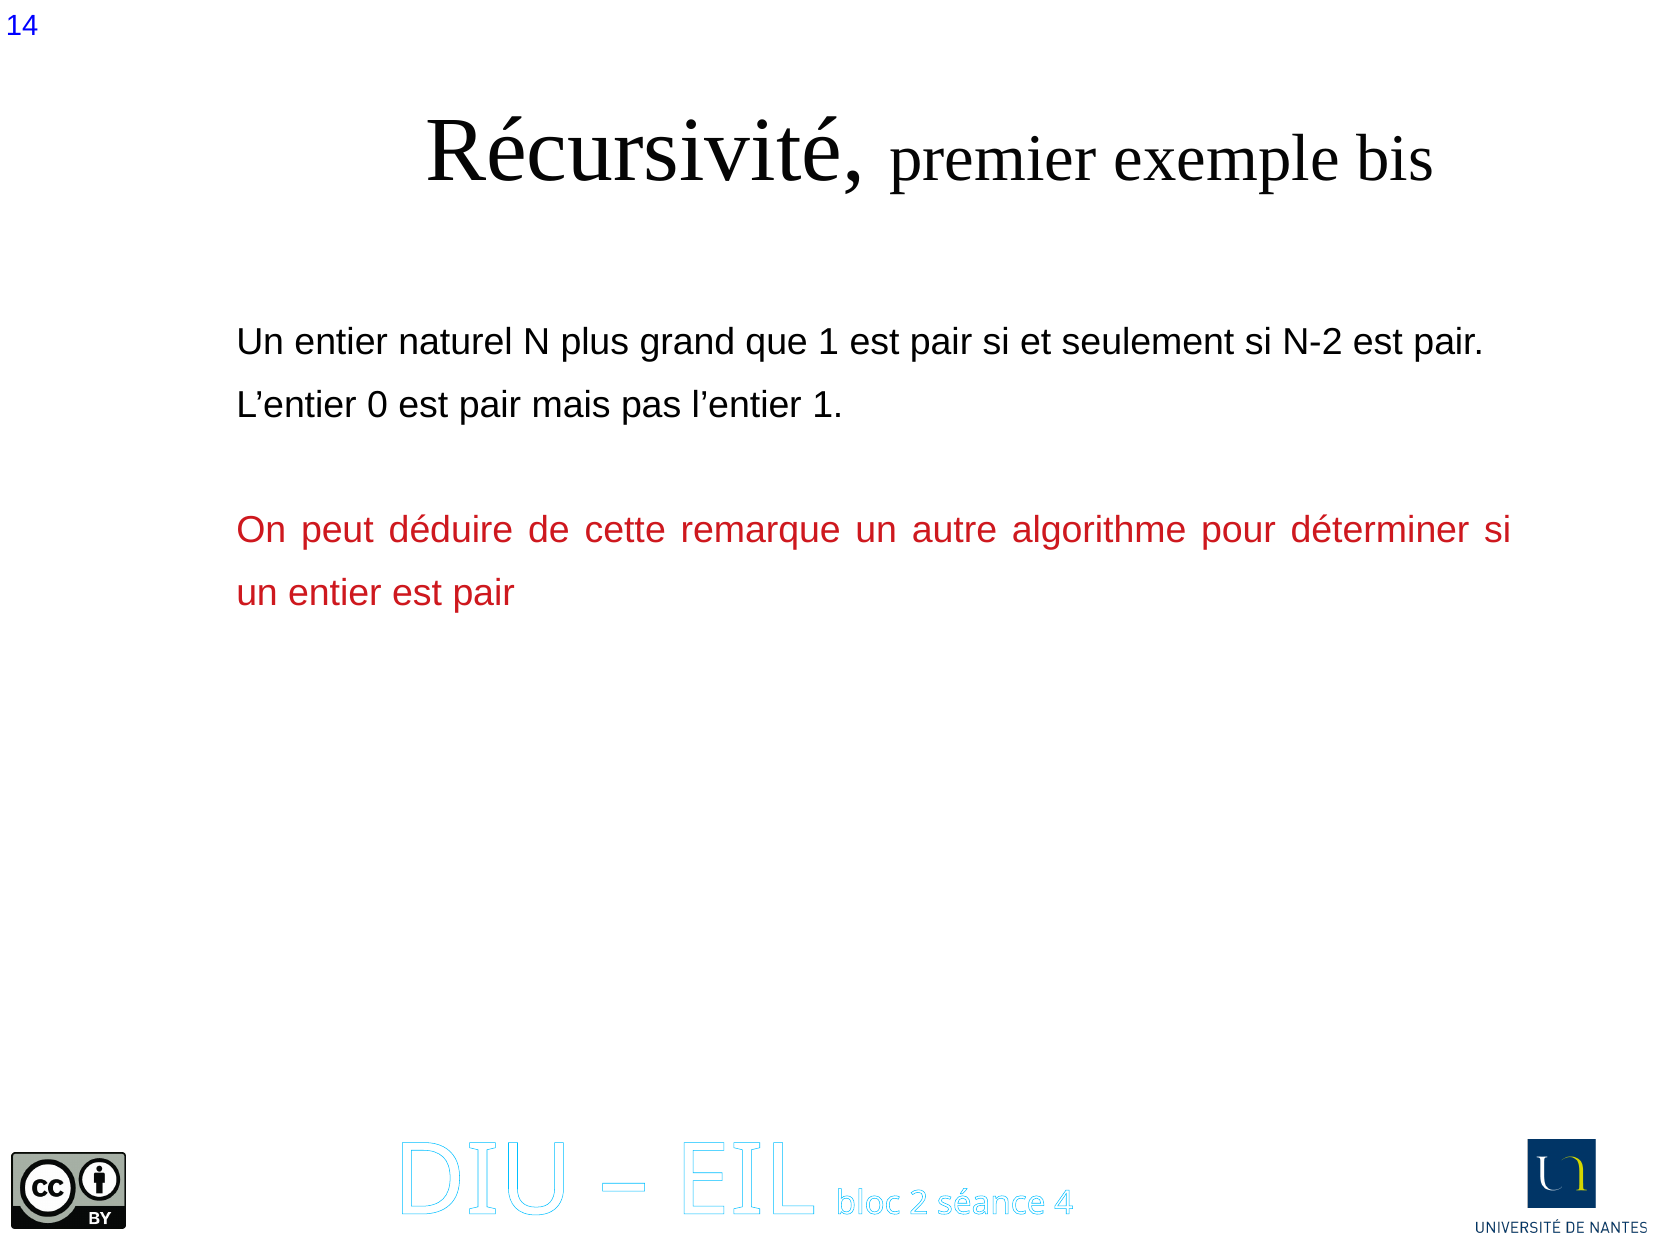

14
# Récursivité, premier exemple bis
Un entier naturel N plus grand que 1 est pair si et seulement si N-2 est pair.
L’entier 0 est pair mais pas l’entier 1.
On peut déduire de cette remarque un autre algorithme pour déterminer si un entier est pair